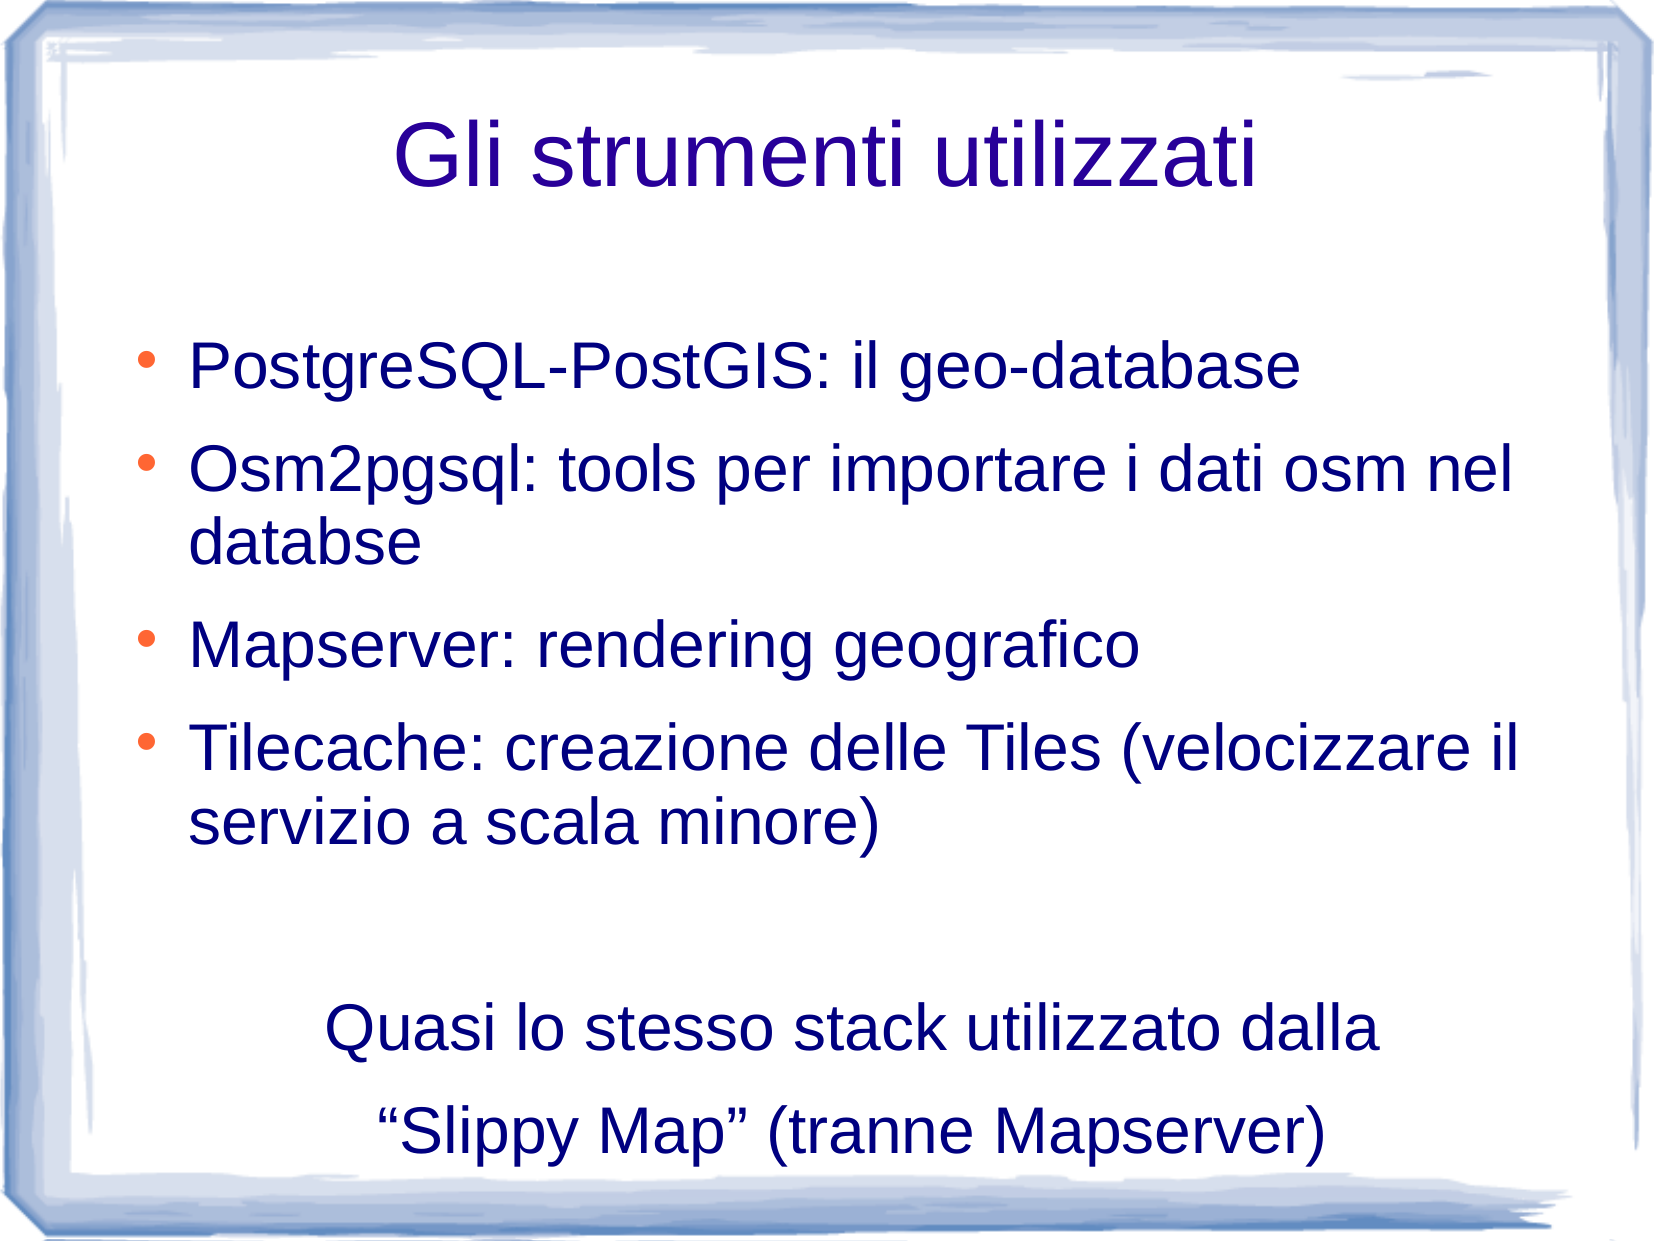

# Gli strumenti utilizzati
PostgreSQL-PostGIS: il geo-database
Osm2pgsql: tools per importare i dati osm nel databse
Mapserver: rendering geografico
Tilecache: creazione delle Tiles (velocizzare il servizio a scala minore)
Quasi lo stesso stack utilizzato dalla
“Slippy Map” (tranne Mapserver)